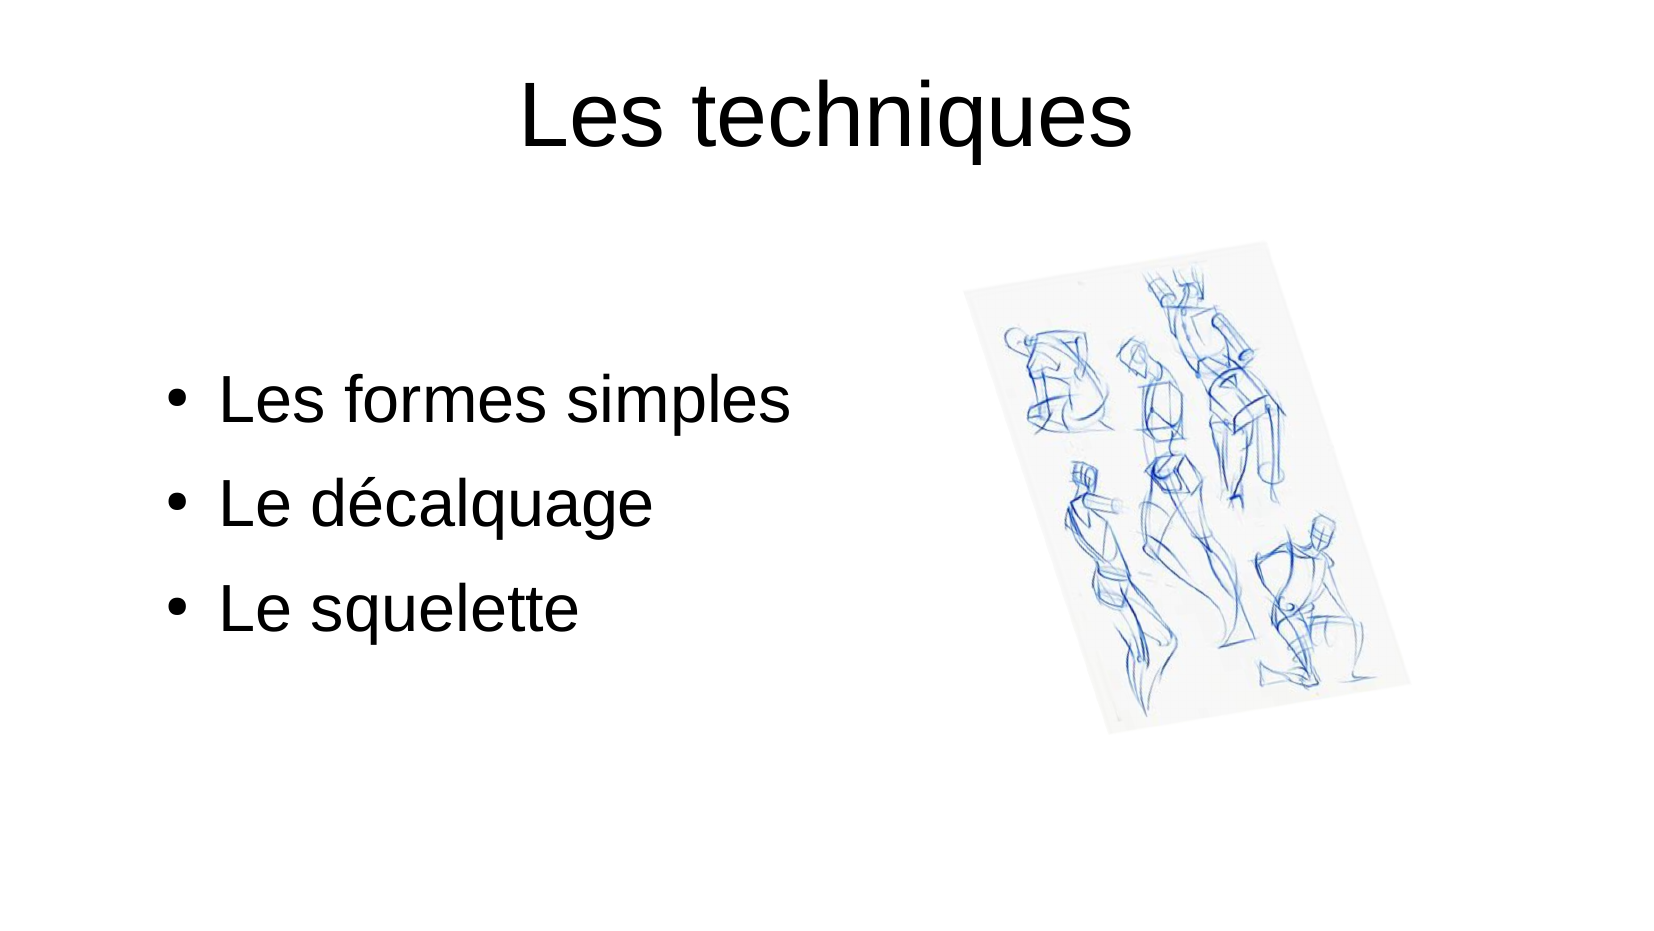

# Les techniques
Les formes simples
Le décalquage
Le squelette